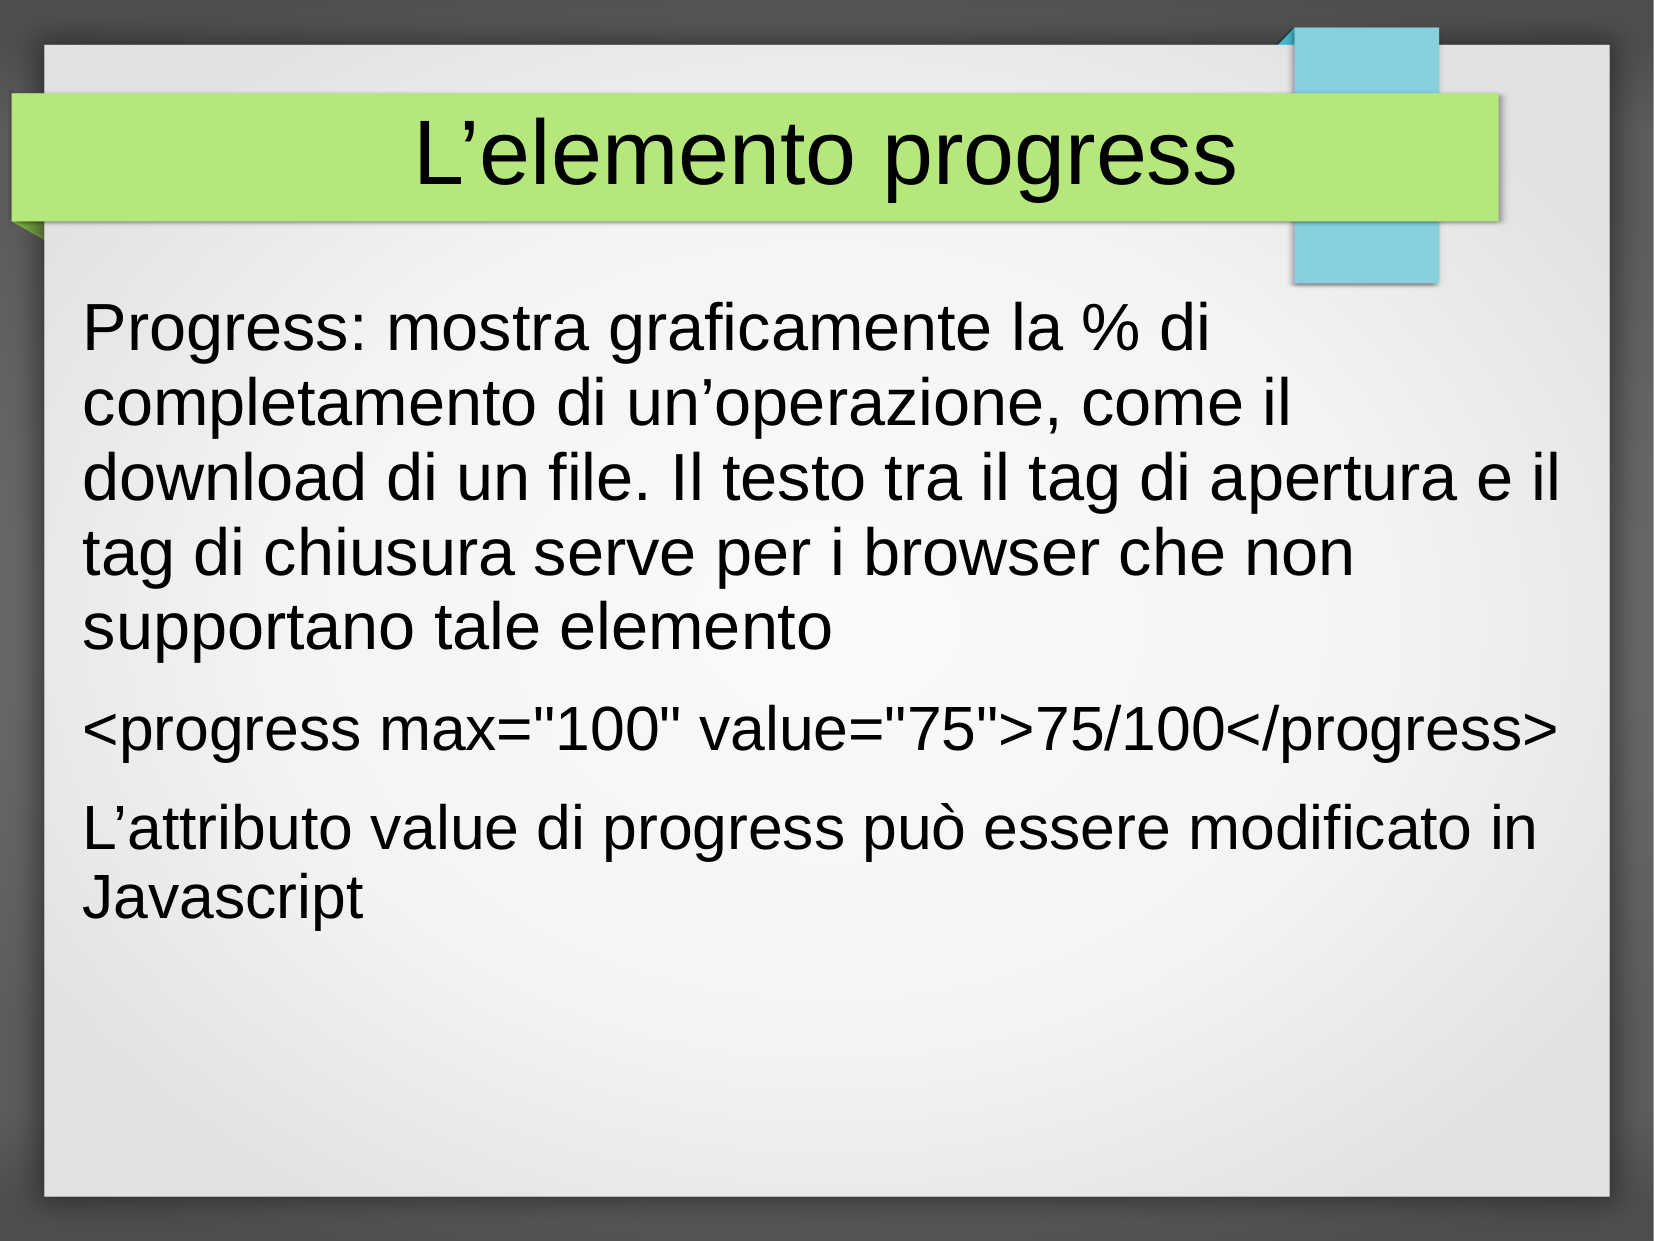

# L’elemento progress
Progress: mostra graficamente la % di completamento di un’operazione, come il download di un file. Il testo tra il tag di apertura e il tag di chiusura serve per i browser che non supportano tale elemento
<progress max="100" value="75">75/100</progress>
L’attributo value di progress può essere modificato in Javascript